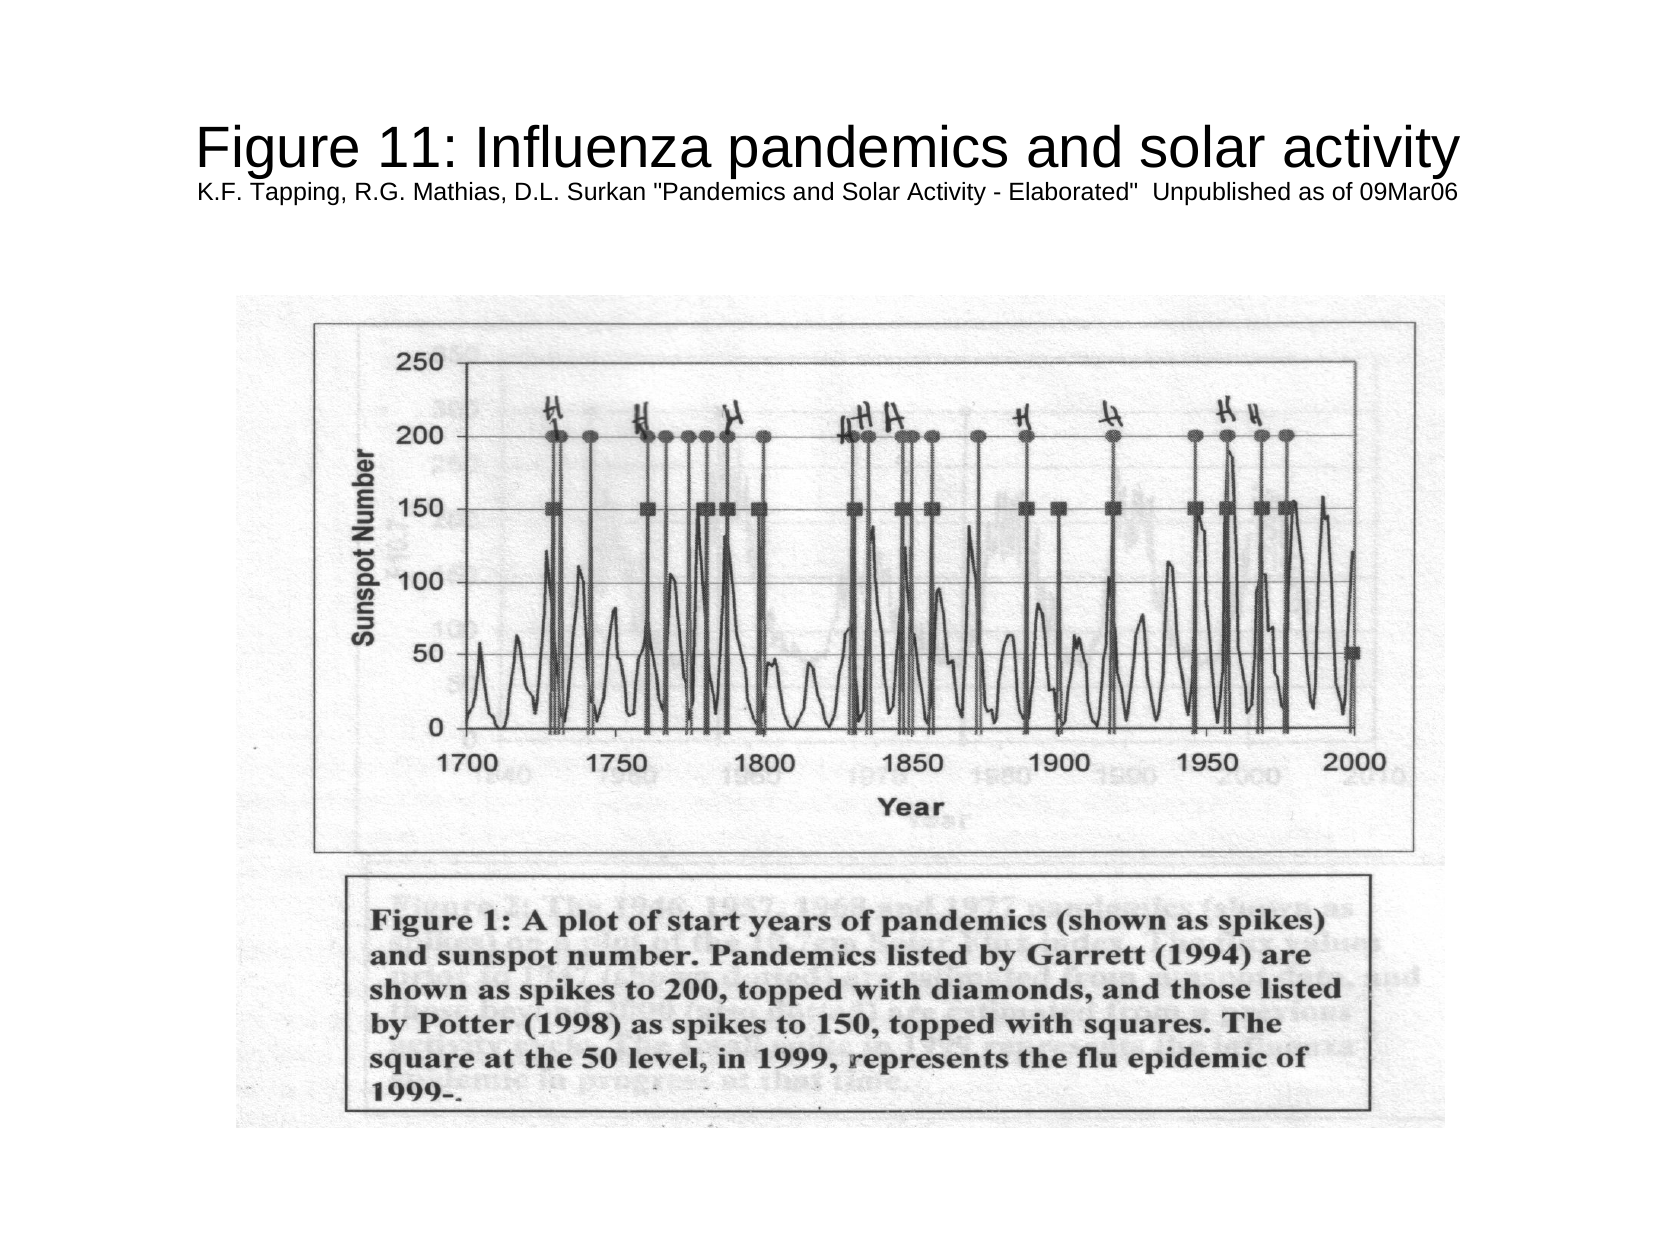

# Figure 11: Influenza pandemics and solar activity K.F. Tapping, R.G. Mathias, D.L. Surkan "Pandemics and Solar Activity - Elaborated" Unpublished as of 09Mar06